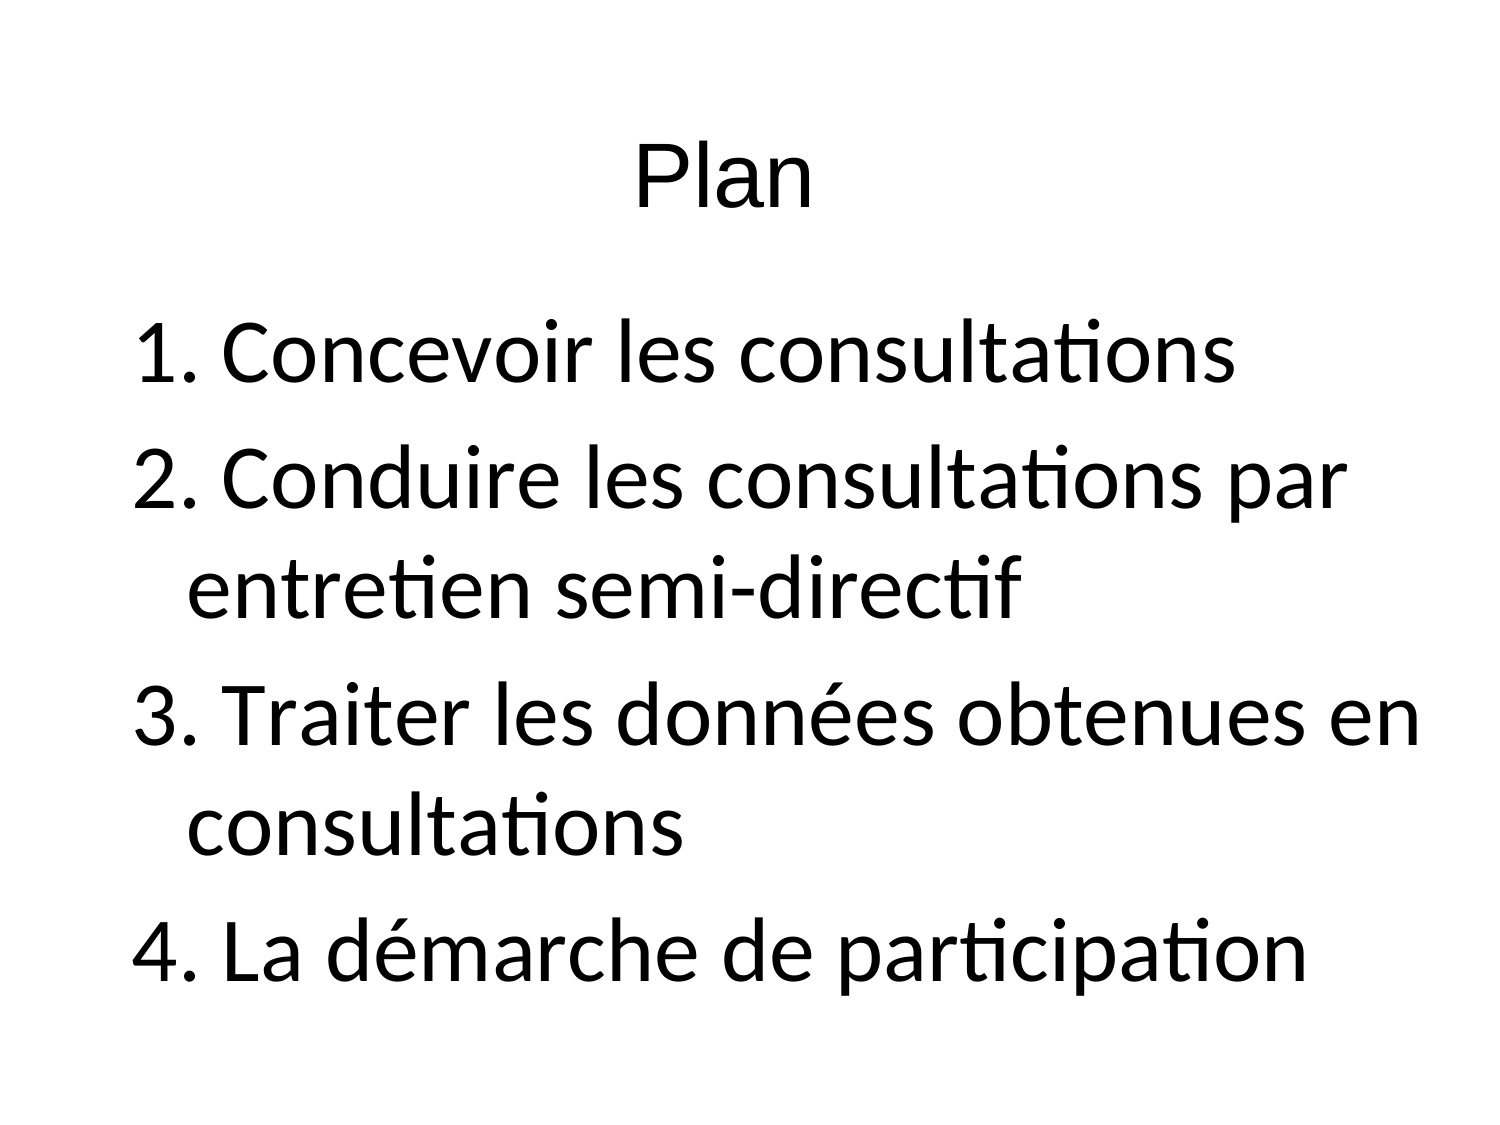

# Plan
1. Concevoir les consultations
2. Conduire les consultations par entretien semi-directif
3. Traiter les données obtenues en consultations
4. La démarche de participation